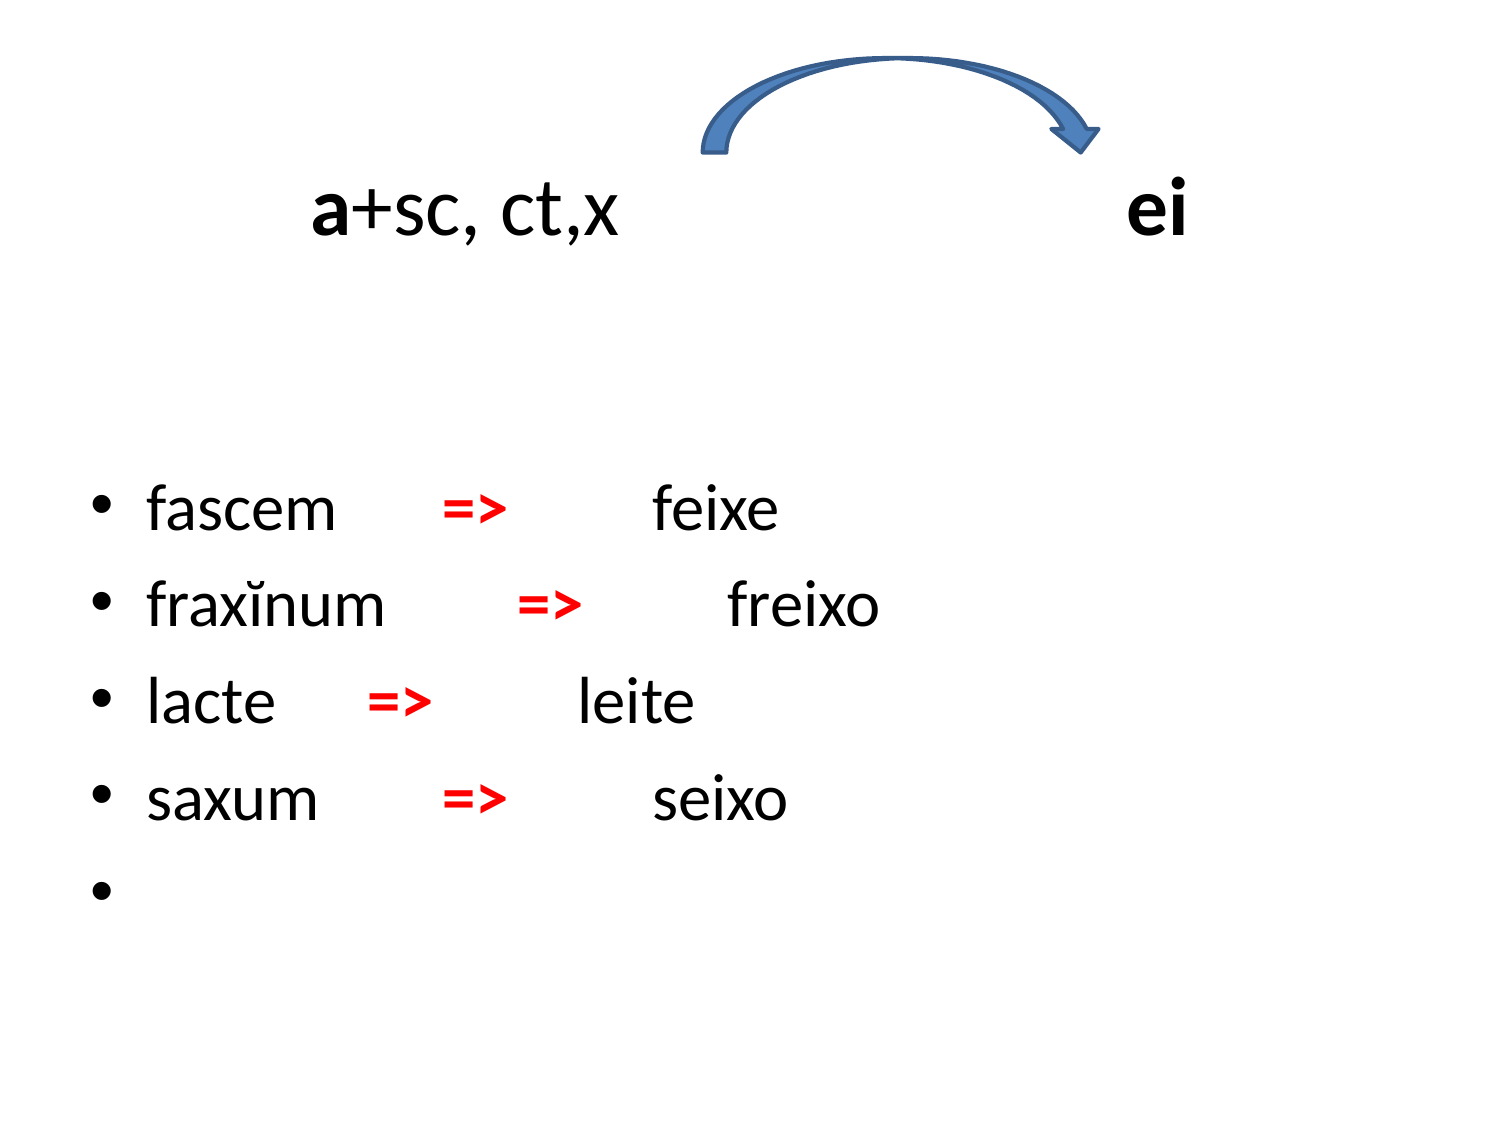

# a+sc, ct,x ei
fascem		 => 		feixe
fraxĭnum		 => 		freixo
lacte		 => 		leite
saxum		 => 		seixo